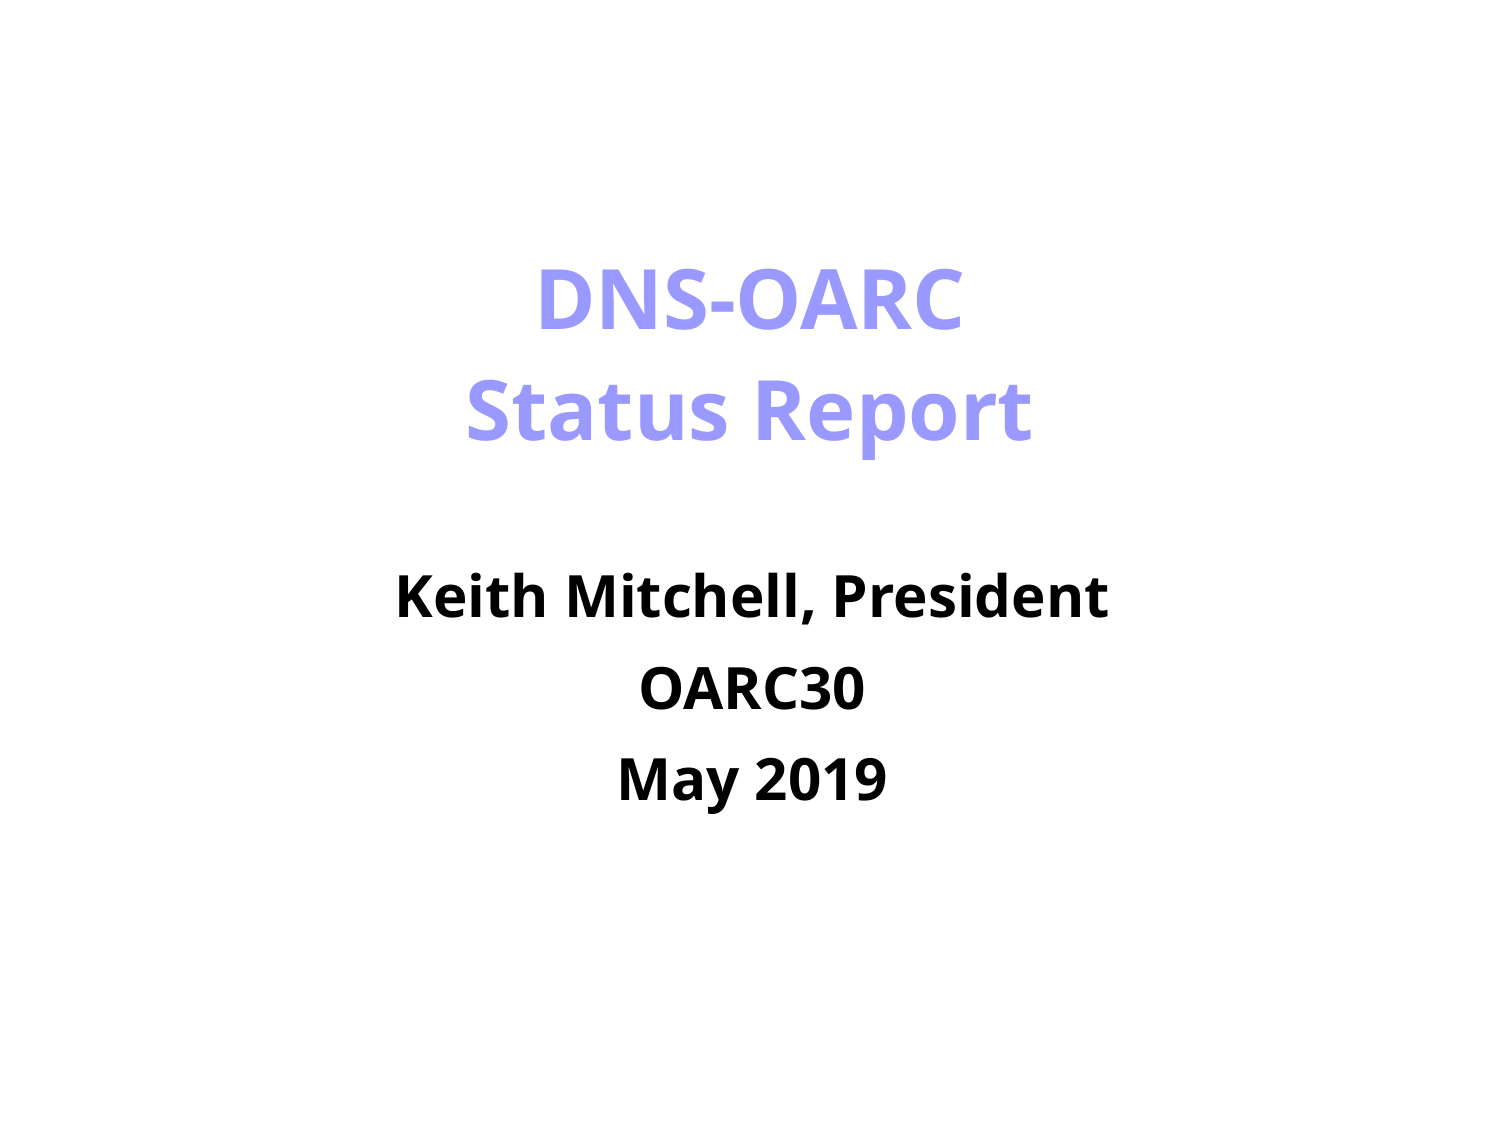

# DNS-OARC Status Report
Keith Mitchell, President
OARC30
May 2019